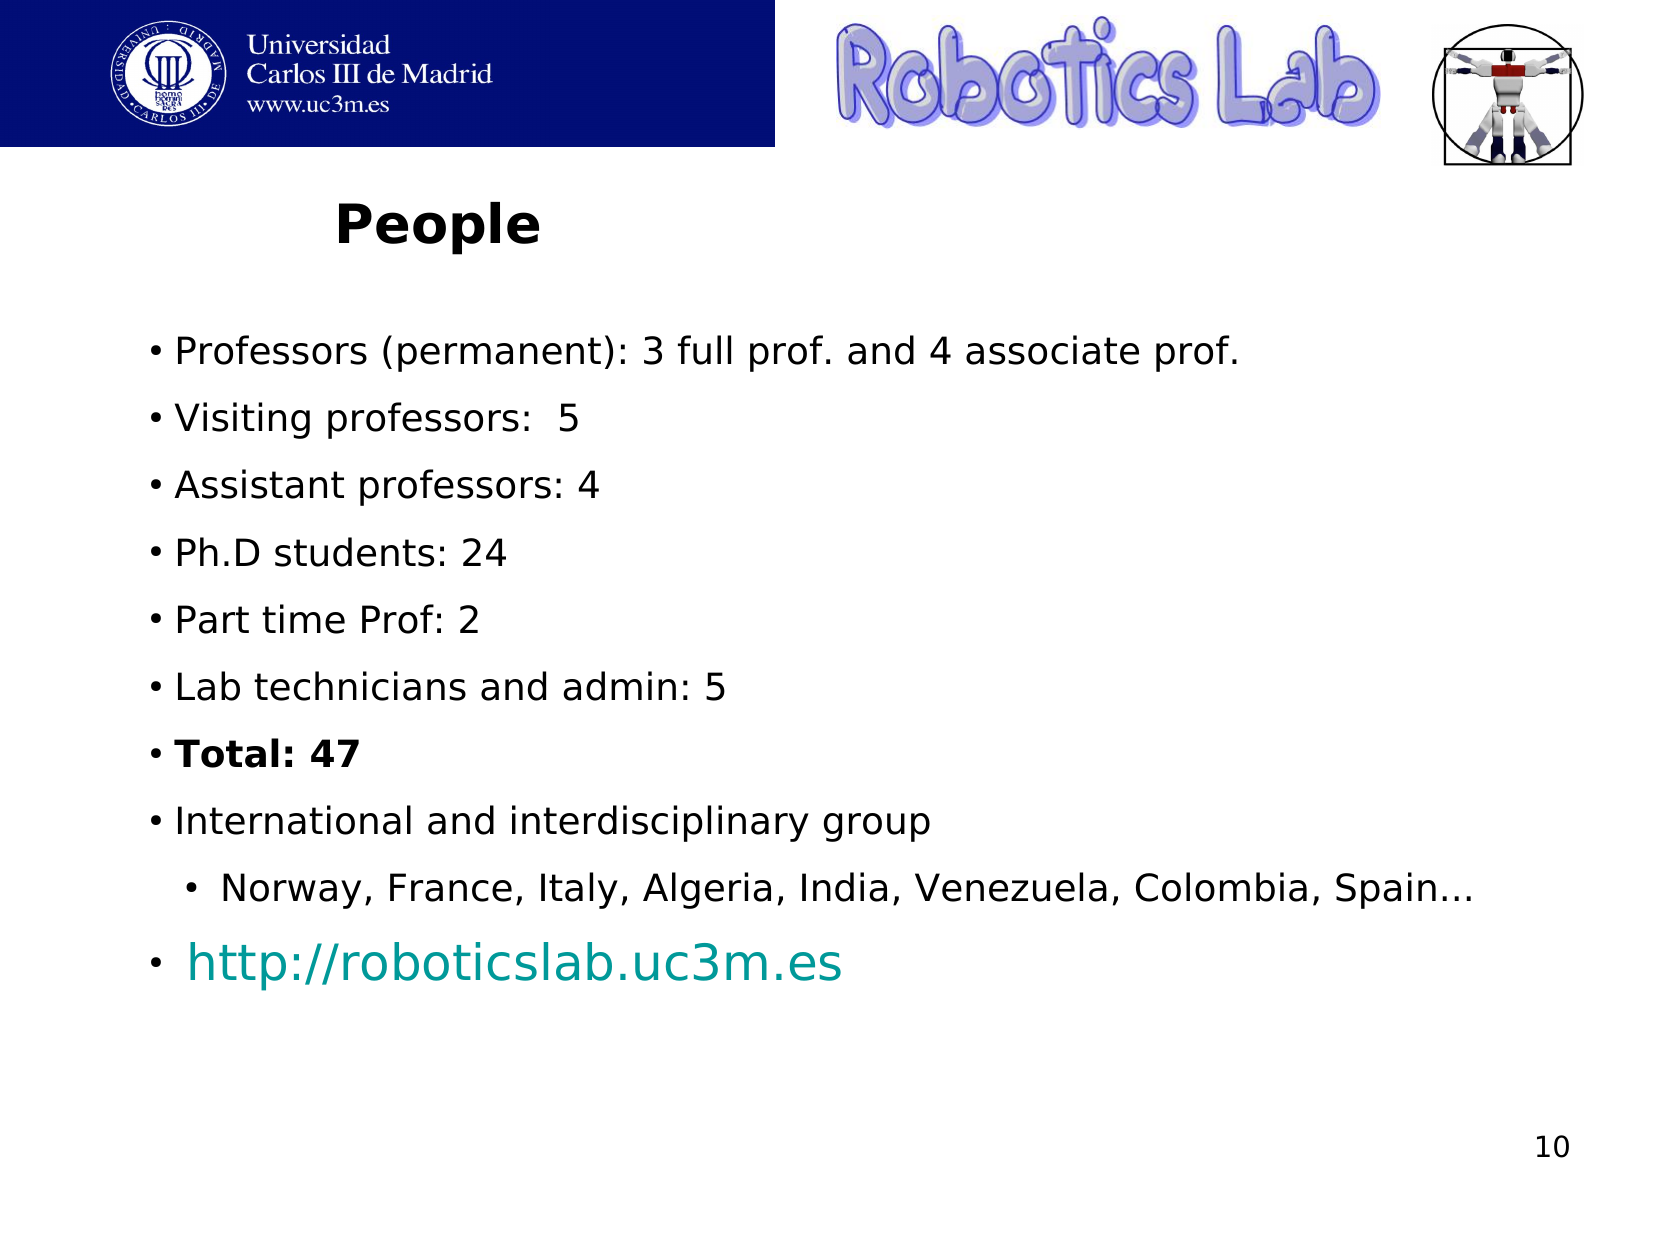

# Estructura Interdisciplinar e Internacional
People
 Professors (permanent): 3 full prof. and 4 associate prof.
 Visiting professors: 5
 Assistant professors: 4
 Ph.D students: 24
 Part time Prof: 2
 Lab technicians and admin: 5
 Total: 47
 International and interdisciplinary group
Norway, France, Italy, Algeria, India, Venezuela, Colombia, Spain...
 http://roboticslab.uc3m.es
10